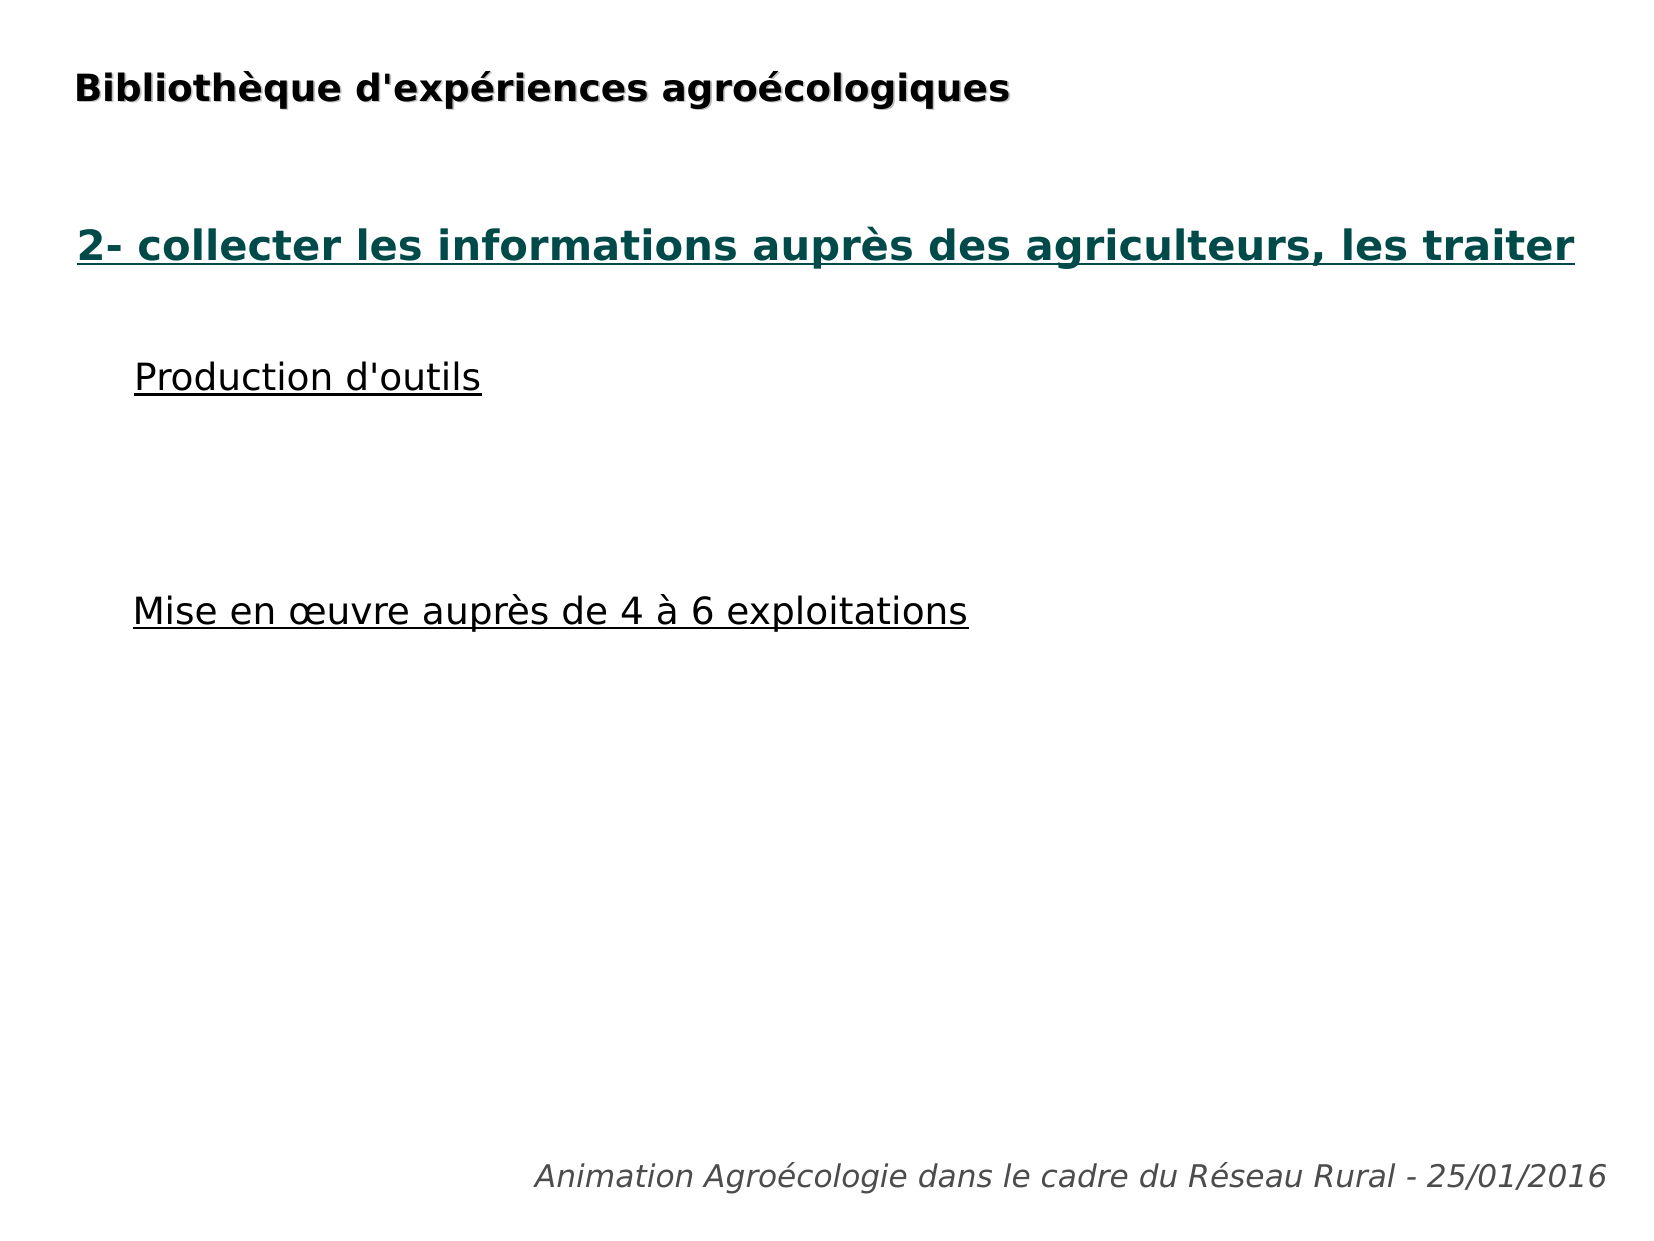

Bibliothèque d'expériences agroécologiques
2- collecter les informations auprès des agriculteurs, les traiter
Production d'outils
Mise en œuvre auprès de 4 à 6 exploitations
Animation Agroécologie dans le cadre du Réseau Rural - 25/01/2016